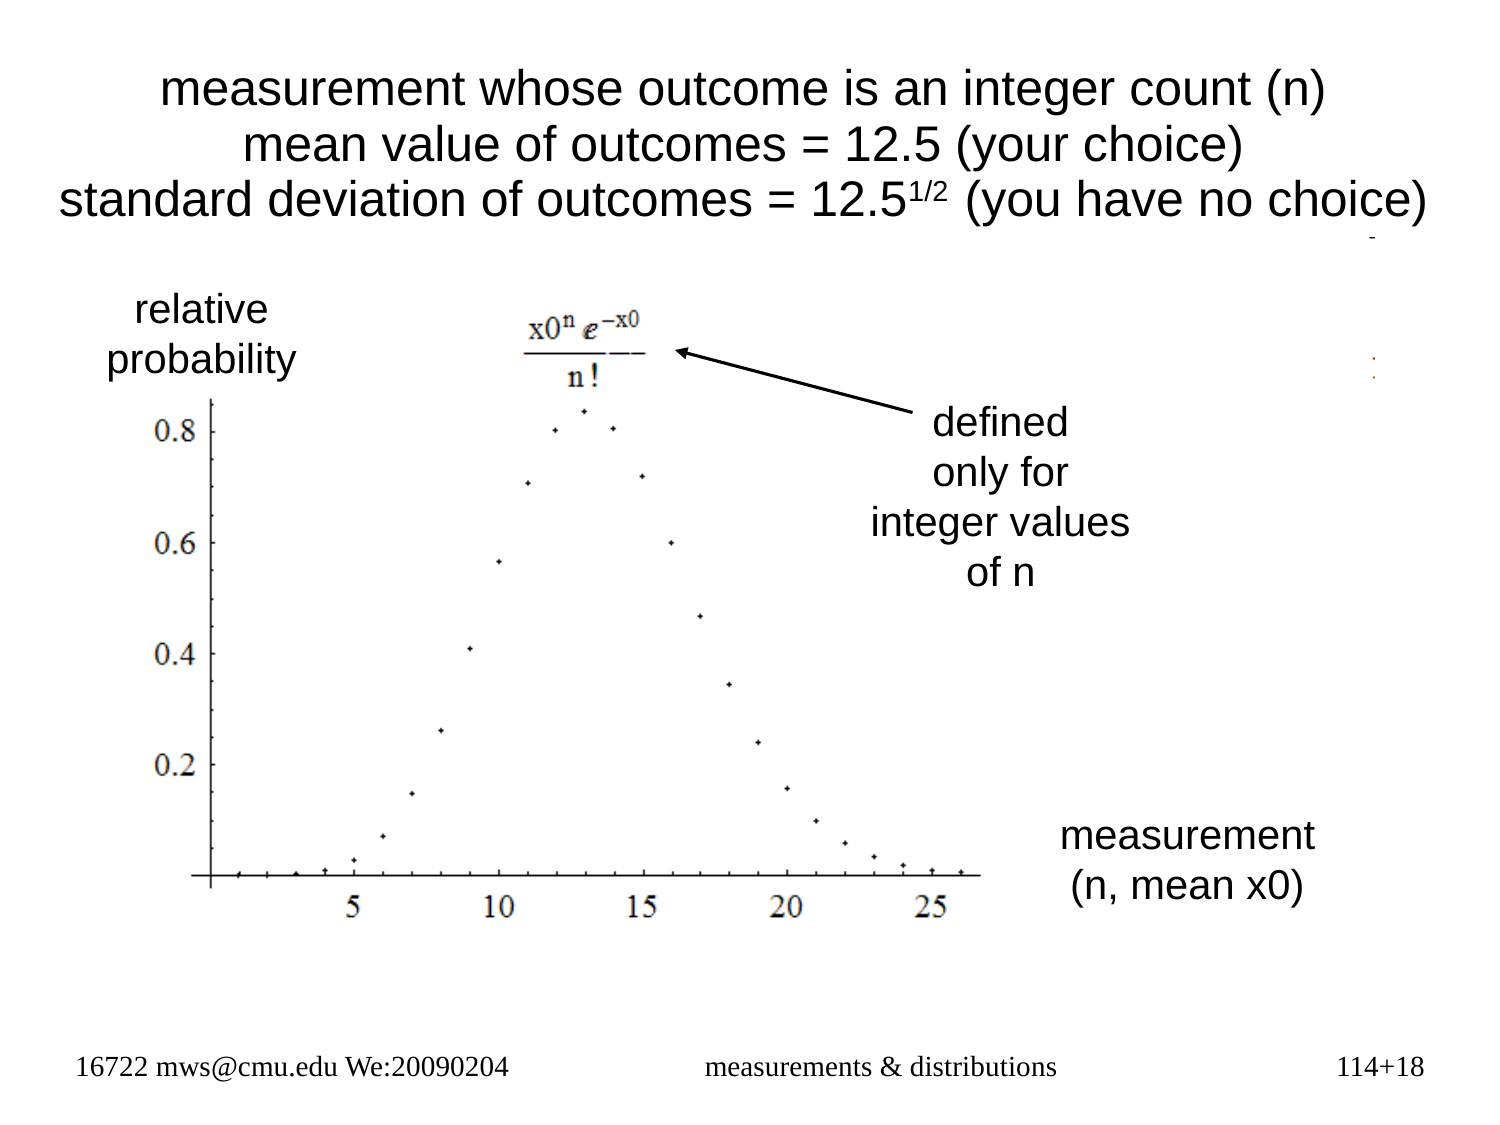

# measurement whose outcome is an integer count (n) mean value of outcomes = 12.5 (your choice) standard deviation of outcomes = 12.51/2 (you have no choice)
relative
probability
defined
only for
integer values
of n
measurement
(n, mean x0)
16722 mws@cmu.edu We:20090204
measurements & distributions
18